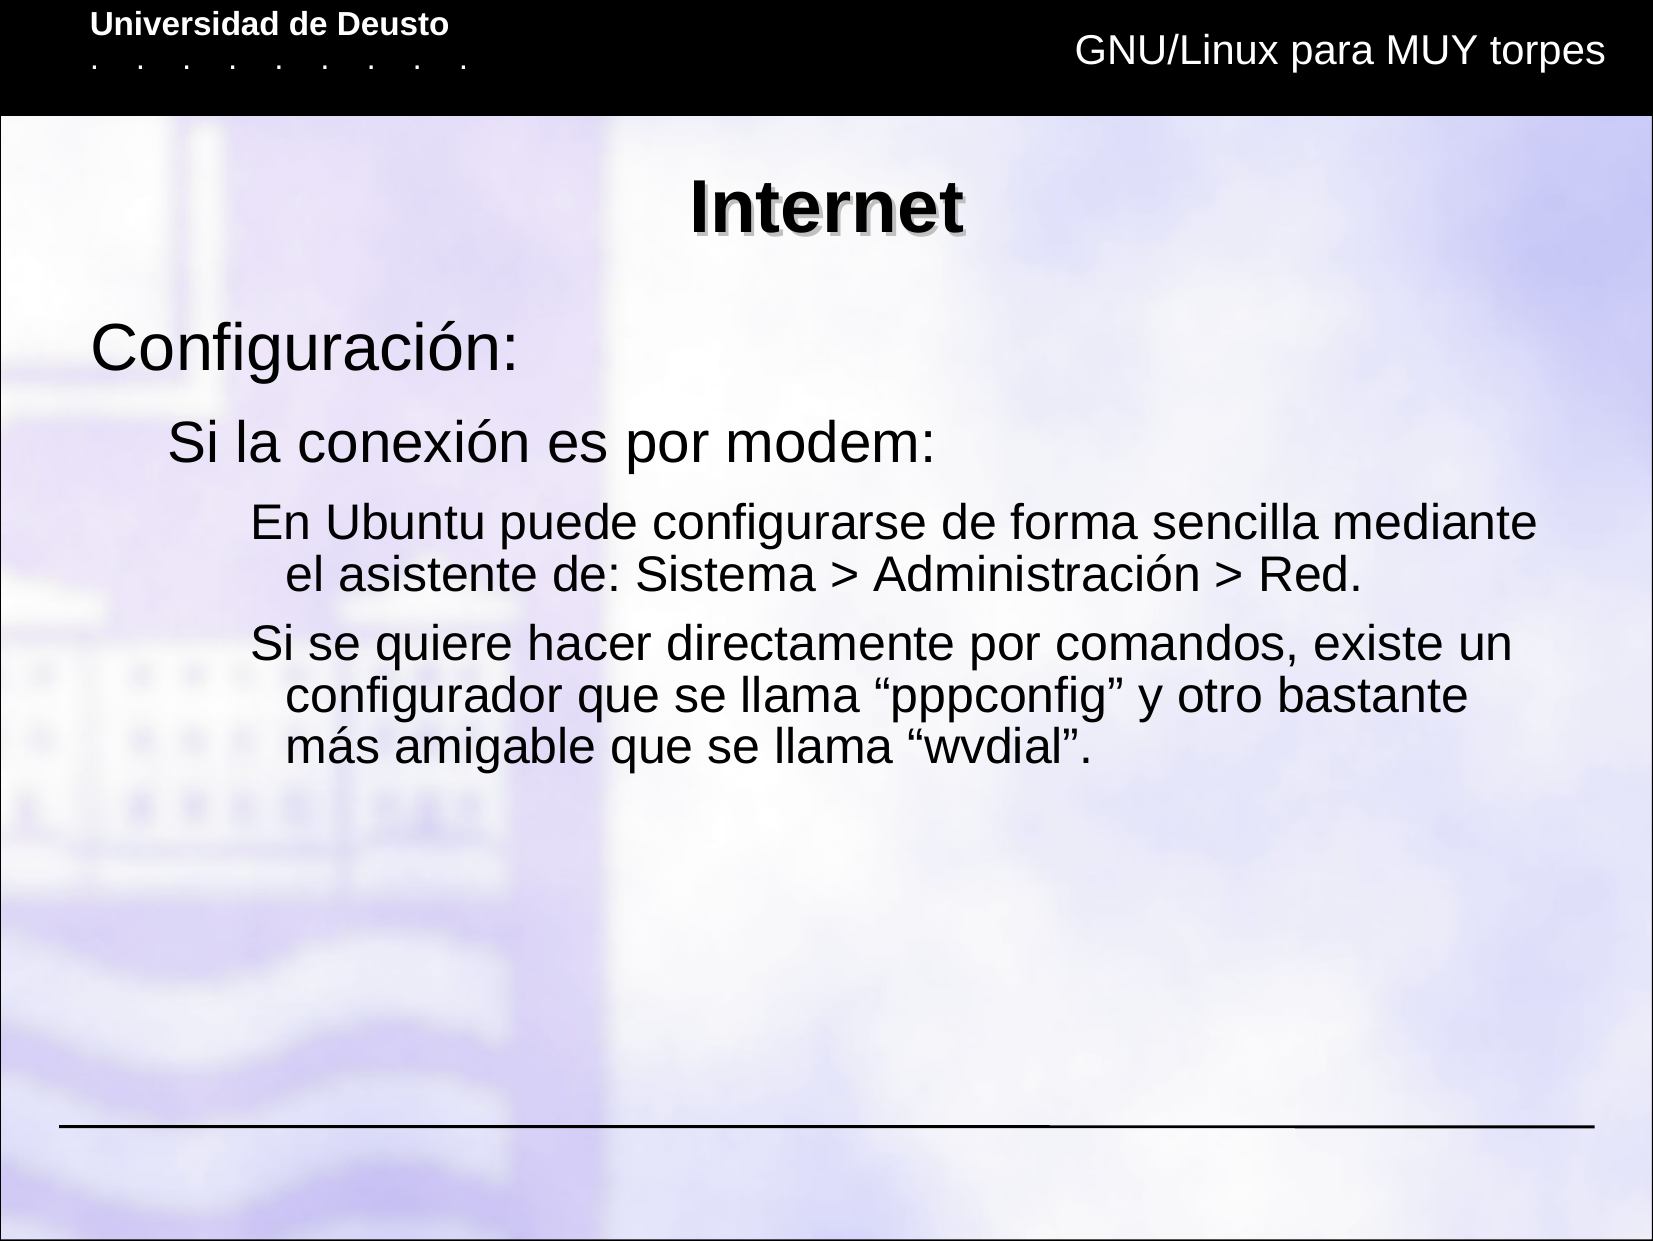

# Internet
Configuración:
Si la conexión es por modem:
En Ubuntu puede configurarse de forma sencilla mediante el asistente de: Sistema > Administración > Red.
Si se quiere hacer directamente por comandos, existe un configurador que se llama “pppconfig” y otro bastante más amigable que se llama “wvdial”.